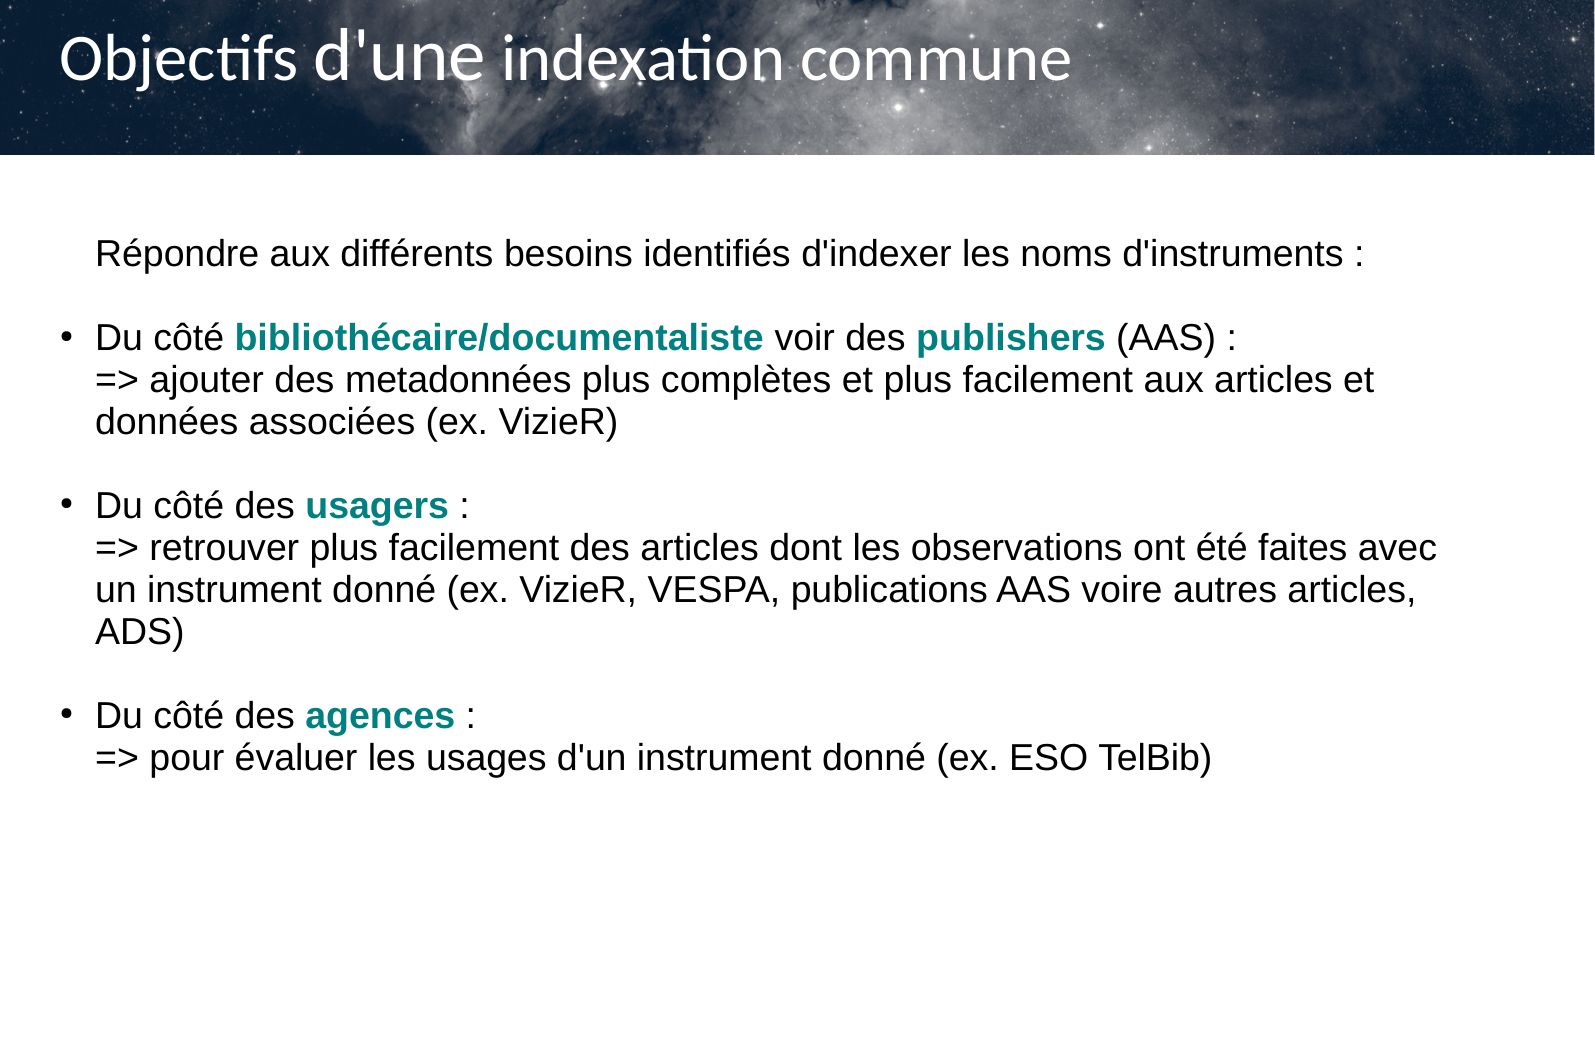

# Objectifs d'une indexation commune
Répondre aux différents besoins identifiés d'indexer les noms d'instruments :
Du côté bibliothécaire/documentaliste voir des publishers (AAS) :
=> ajouter des metadonnées plus complètes et plus facilement aux articles et données associées (ex. VizieR)
Du côté des usagers :
=> retrouver plus facilement des articles dont les observations ont été faites avec un instrument donné (ex. VizieR, VESPA, publications AAS voire autres articles, ADS)
Du côté des agences :
=> pour évaluer les usages d'un instrument donné (ex. ESO TelBib)